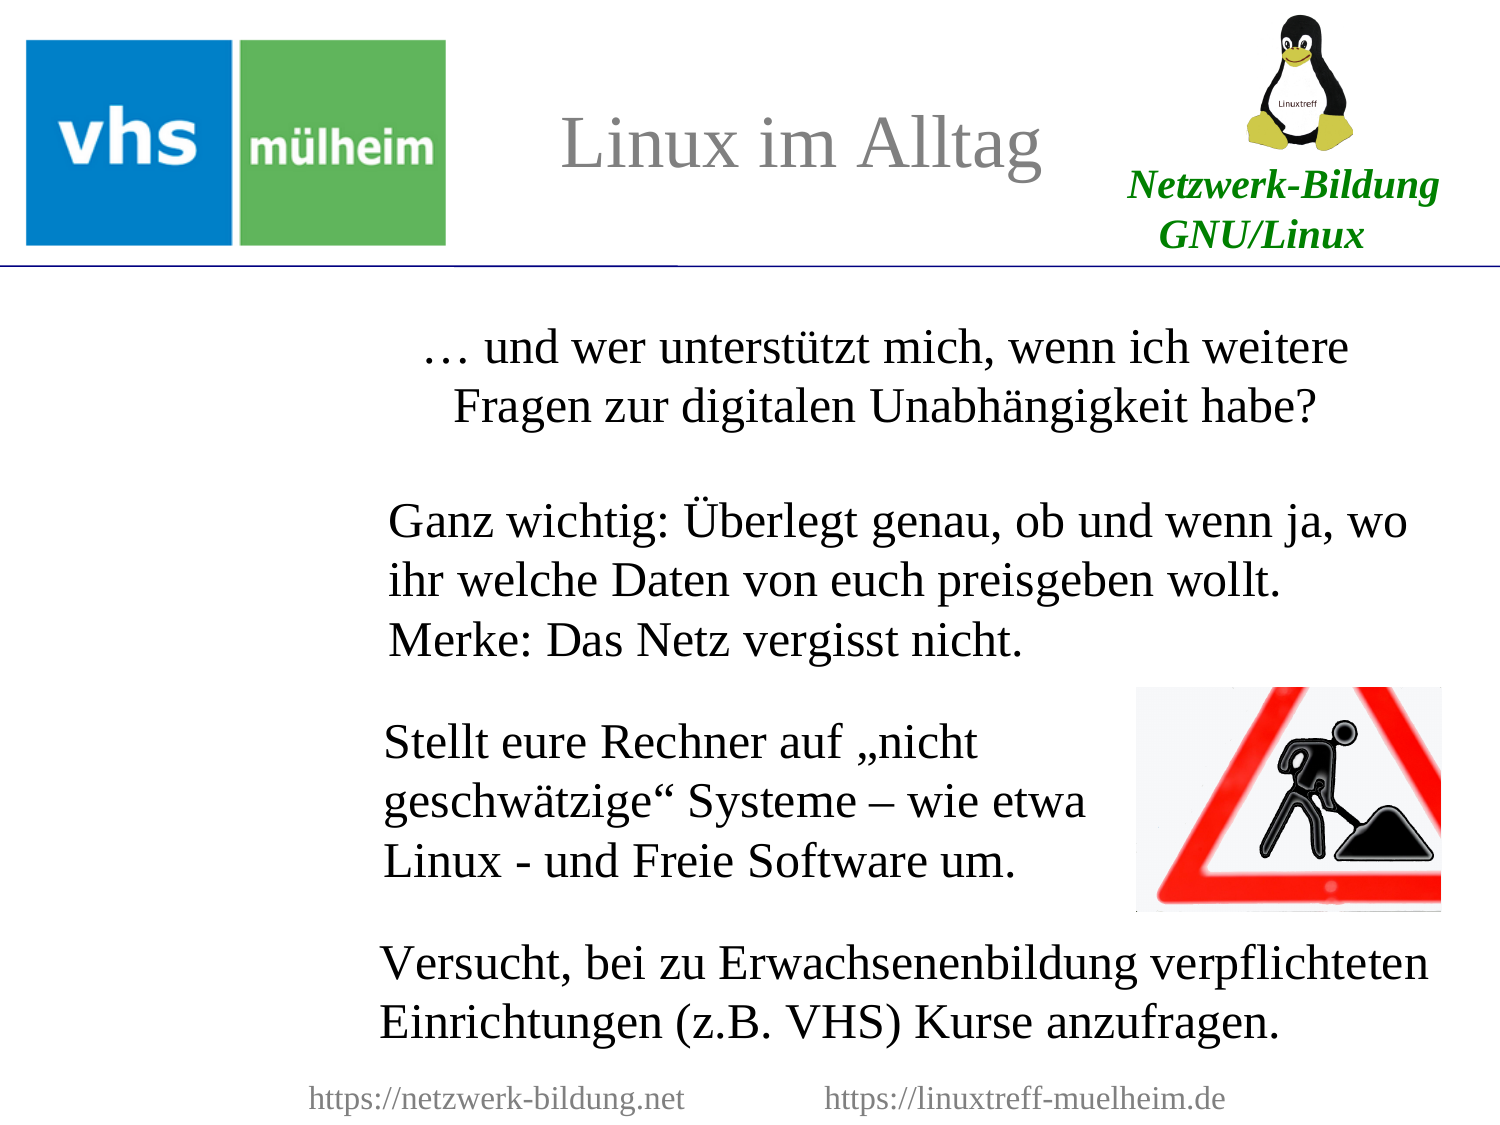

Linux im Alltag
Netzwerk-Bildung
 GNU/Linux
… und wer unterstützt mich, wenn ich weitere Fragen zur digitalen Unabhängigkeit habe?
Ganz wichtig: Überlegt genau, ob und wenn ja, wo ihr welche Daten von euch preisgeben wollt.
Merke: Das Netz vergisst nicht.
Stellt eure Rechner auf „nicht geschwätzige“ Systeme – wie etwa Linux - und Freie Software um.
Versucht, bei zu Erwachsenenbildung verpflichteten Einrichtungen (z.B. VHS) Kurse anzufragen.
https://netzwerk-bildung.net		https://linuxtreff-muelheim.de